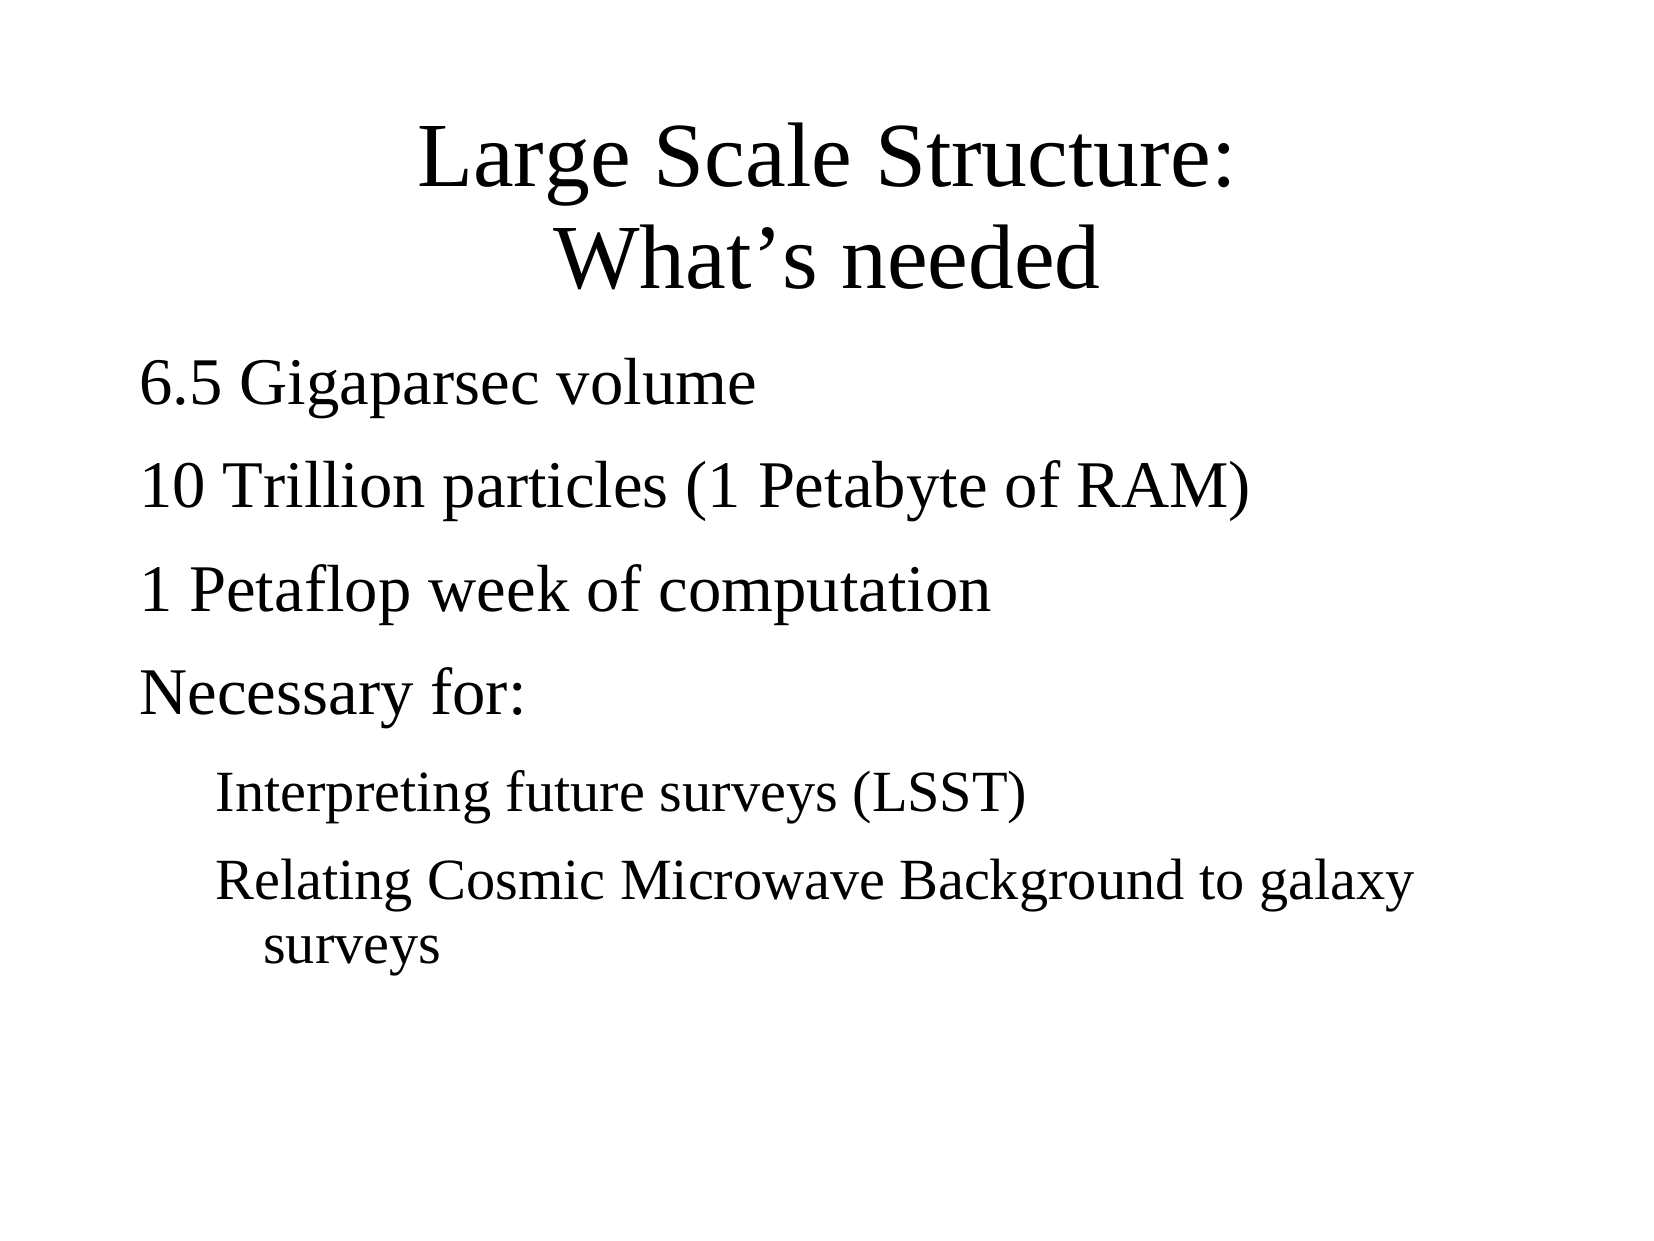

# Large Scale Structure: What’s needed
6.5 Gigaparsec volume
10 Trillion particles (1 Petabyte of RAM)
1 Petaflop week of computation
Necessary for:
Interpreting future surveys (LSST)
Relating Cosmic Microwave Background to galaxy surveys